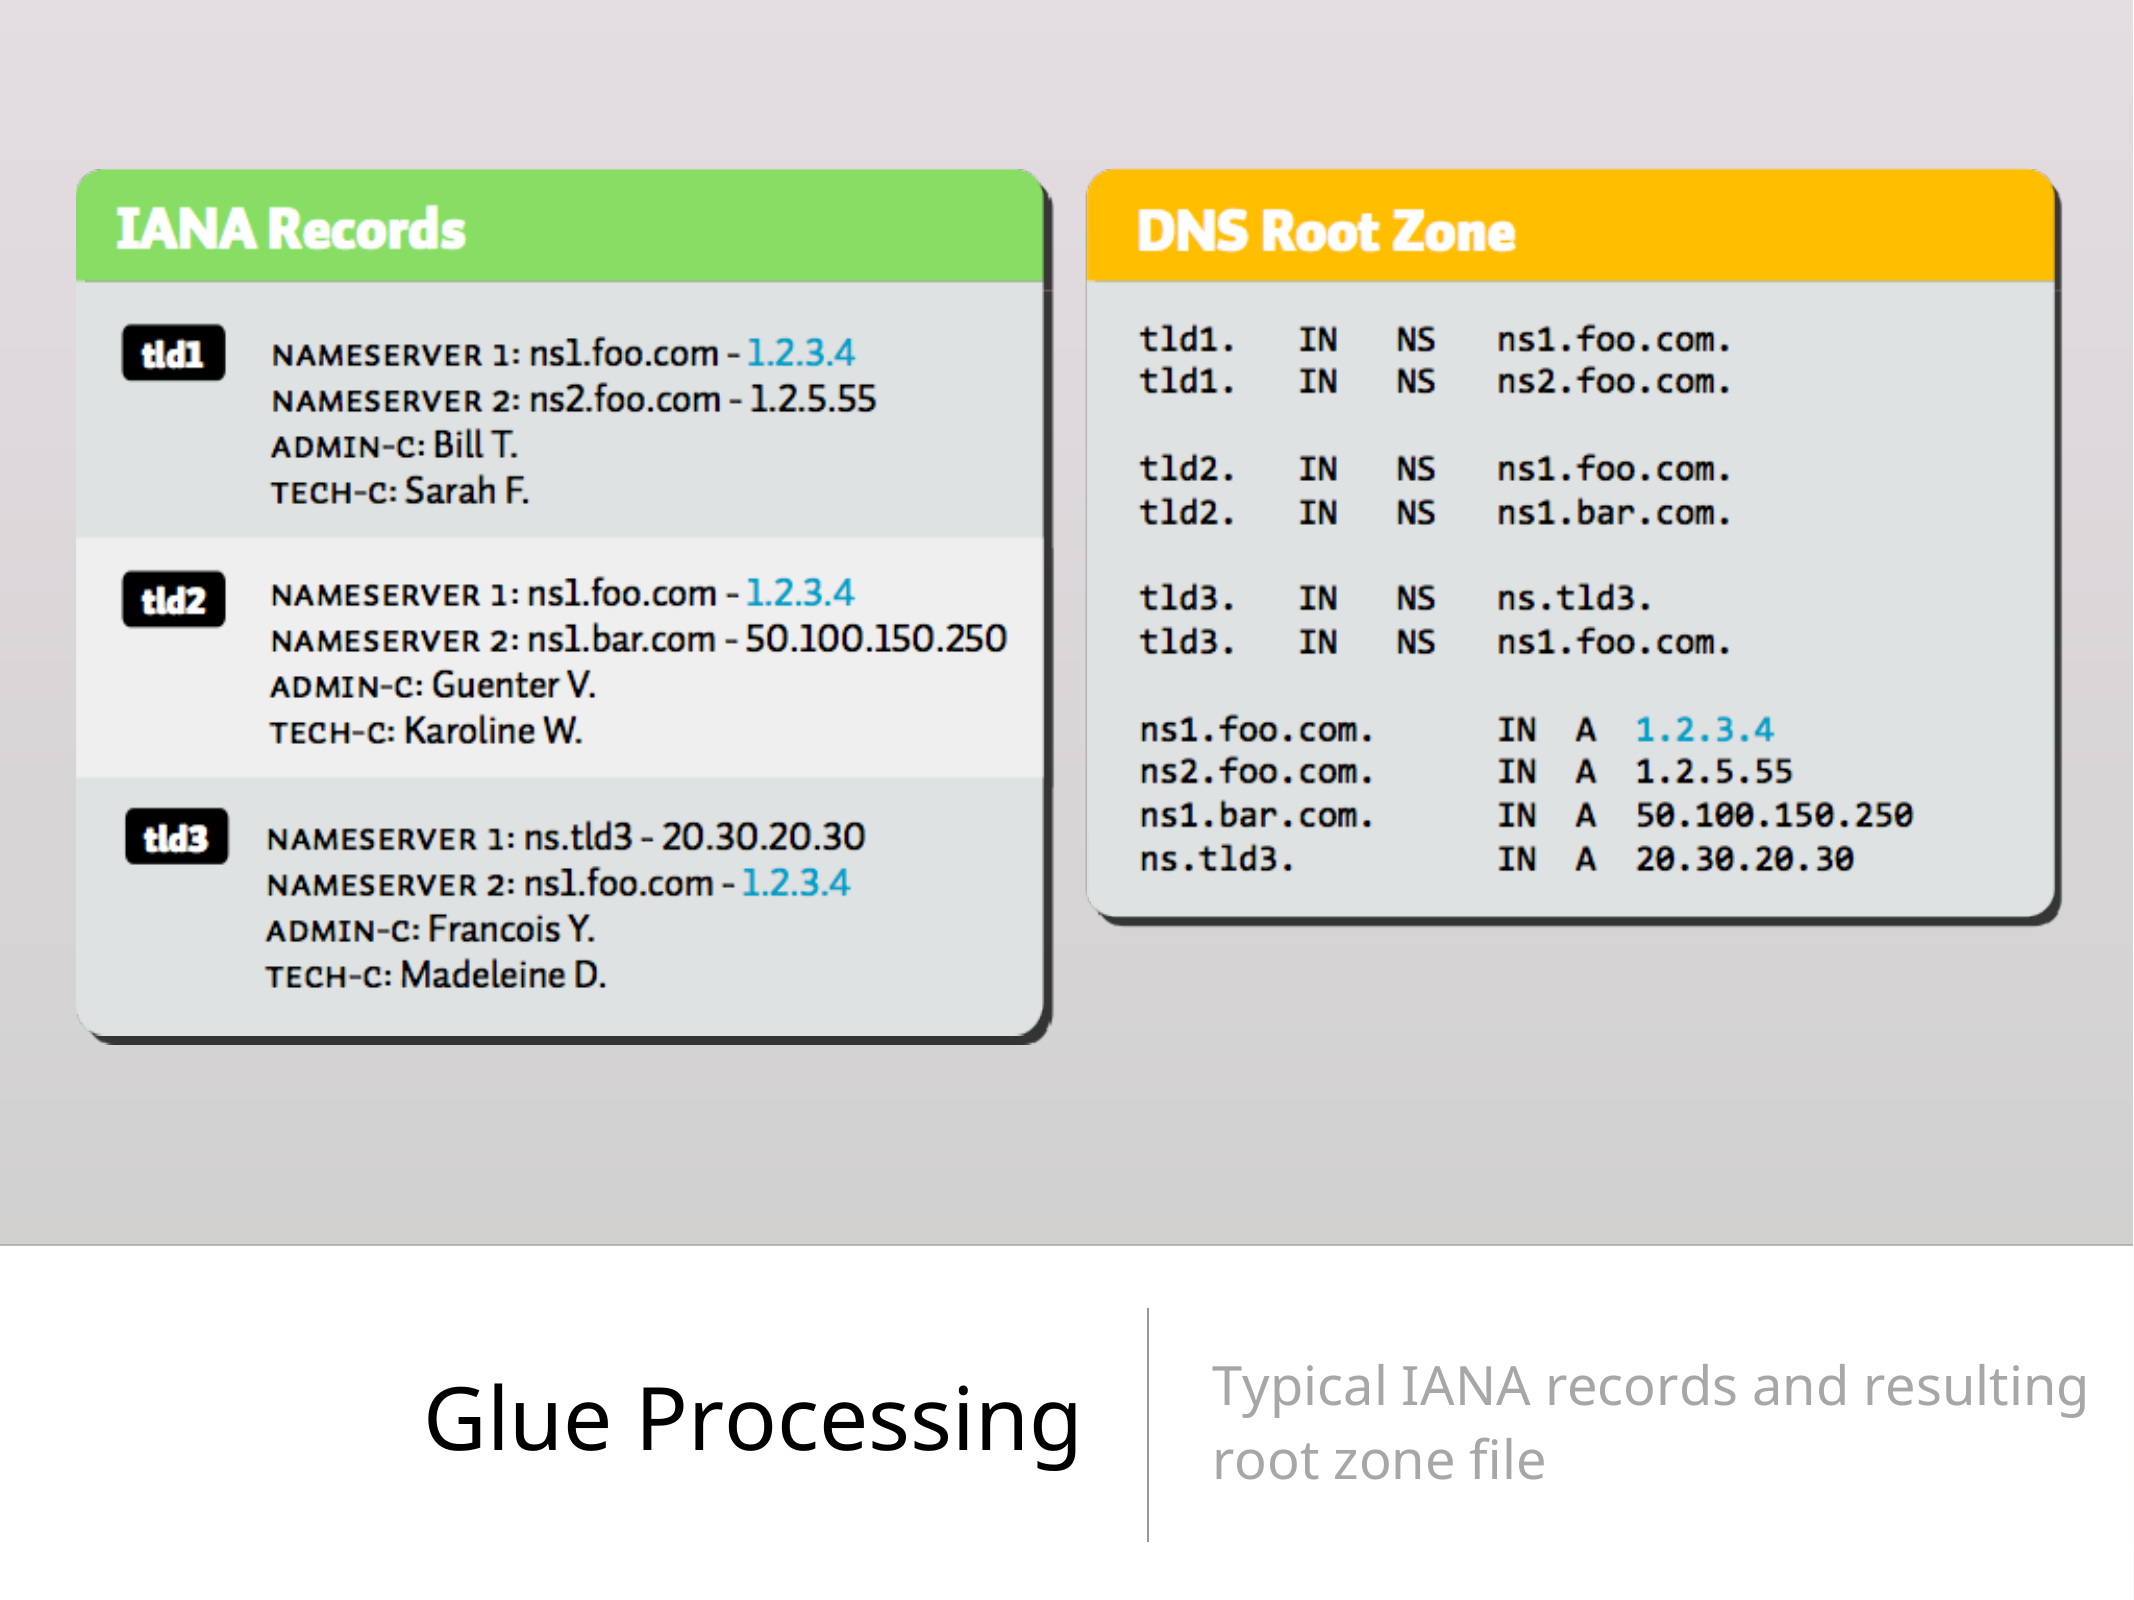

# Glue Processing
Typical IANA records and resulting root zone file